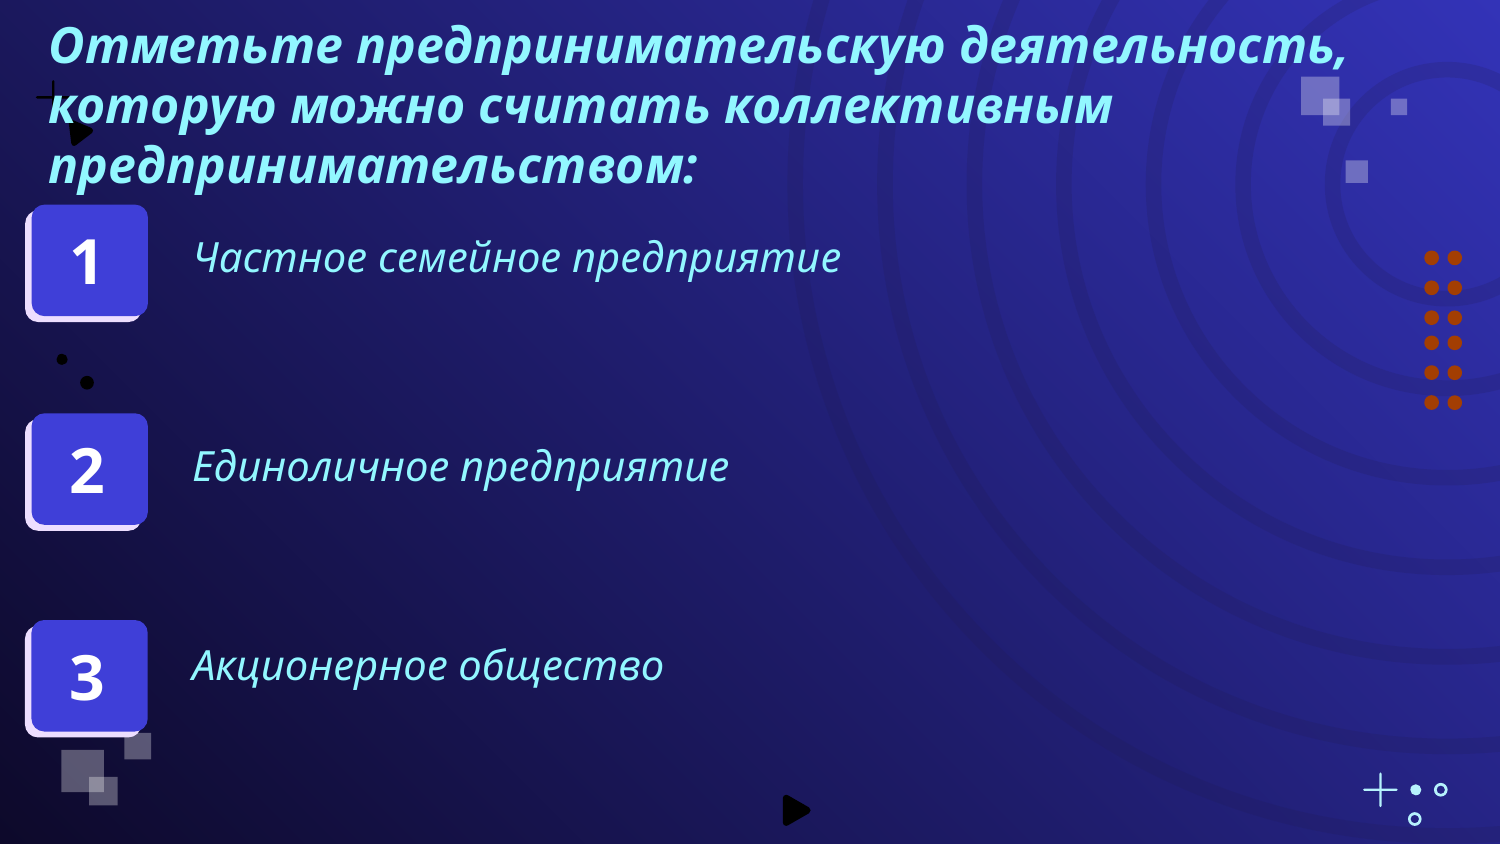

Отметьте предпринимательскую деятельность, которую можно считать коллективным предпринимательством:
Частное семейное предприятие
1
# Единоличное предприятие
2
Акционерное общество
3